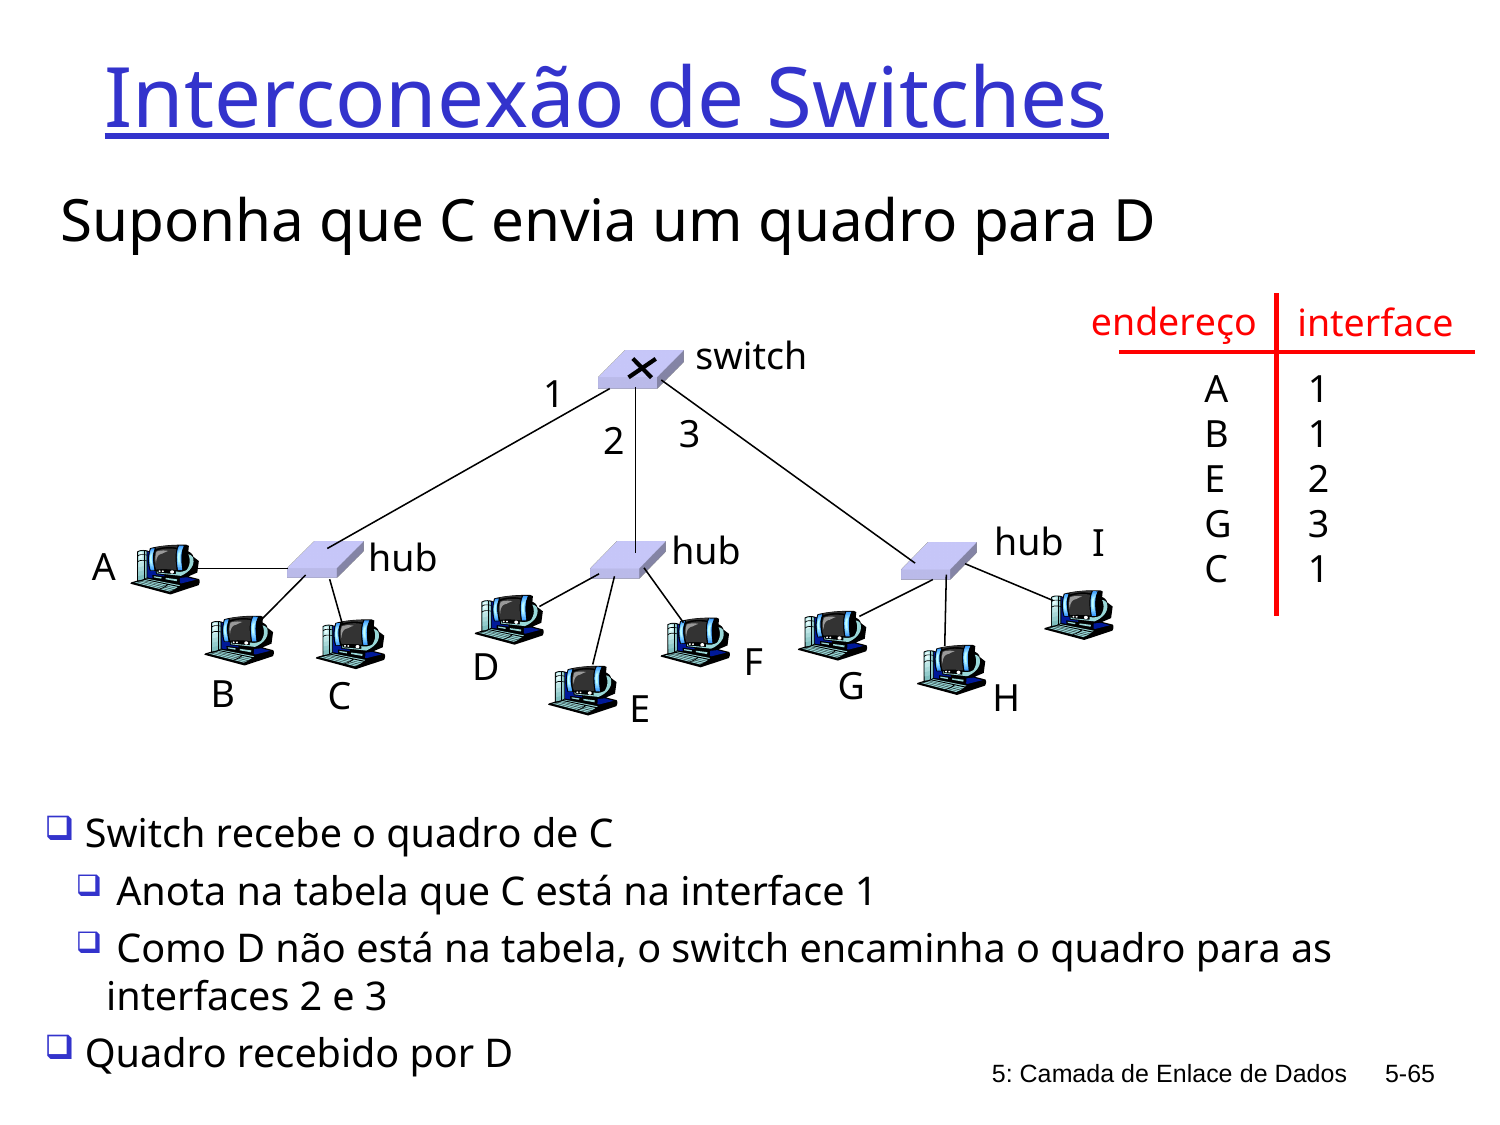

# Interconexão de Switches
Suponha que C envia um quadro para D
endereço
interface
switch
1
3
2
hub
I
hub
hub
A
F
D
G
B
C
H
E
1
1
2
3
1
A
B
E
G
C
 Switch recebe o quadro de C
 Anota na tabela que C está na interface 1
 Como D não está na tabela, o switch encaminha o quadro para as interfaces 2 e 3
 Quadro recebido por D
5: Camada de Enlace de Dados